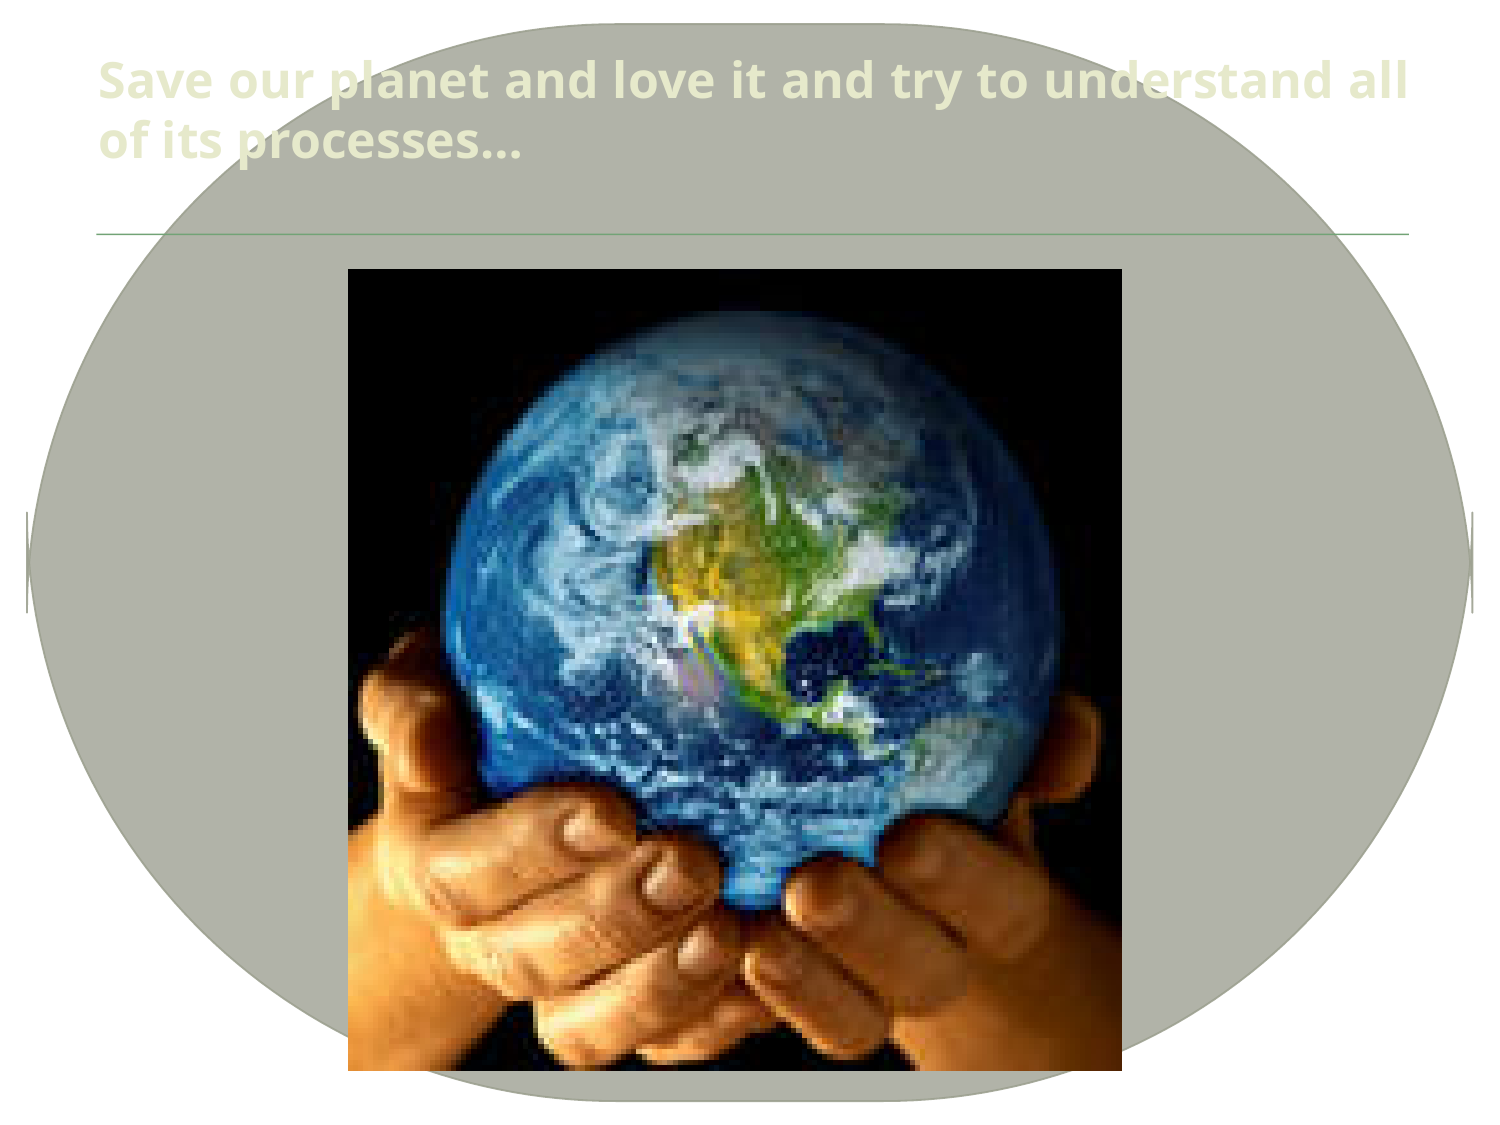

# Save our planet and love it and try to understand all of its processes…